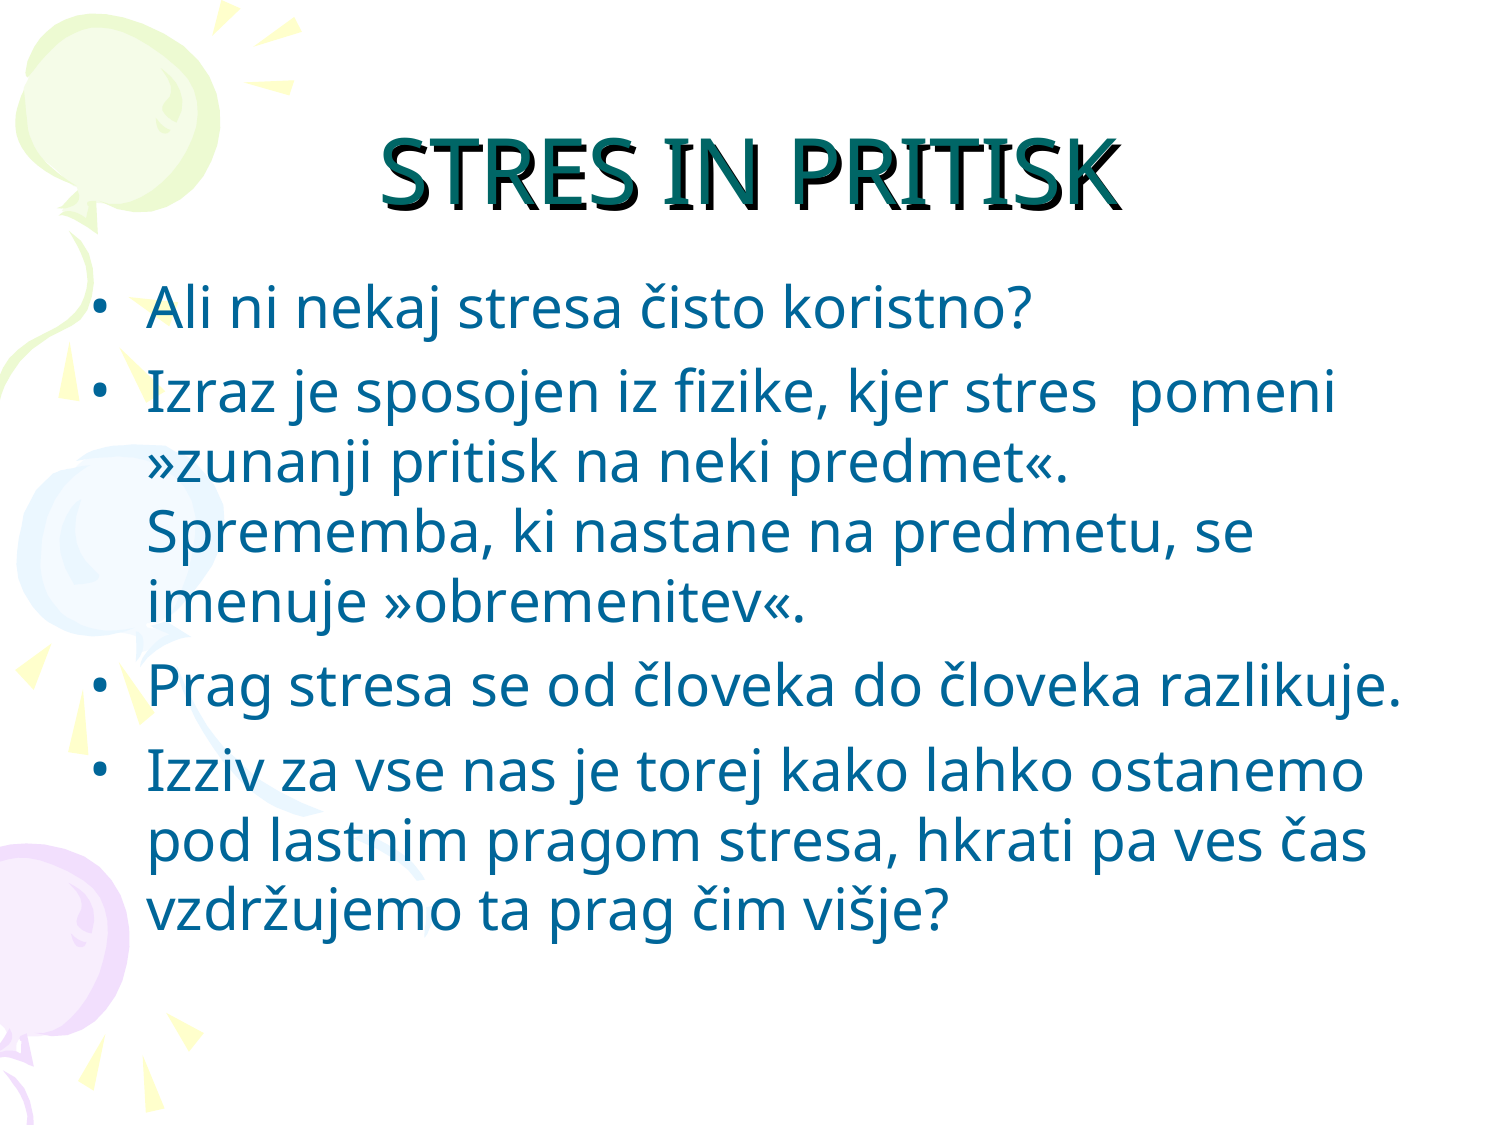

# STRES IN PRITISK
Ali ni nekaj stresa čisto koristno?
Izraz je sposojen iz fizike, kjer stres pomeni »zunanji pritisk na neki predmet«. Sprememba, ki nastane na predmetu, se imenuje »obremenitev«.
Prag stresa se od človeka do človeka razlikuje.
Izziv za vse nas je torej kako lahko ostanemo pod lastnim pragom stresa, hkrati pa ves čas vzdržujemo ta prag čim višje?